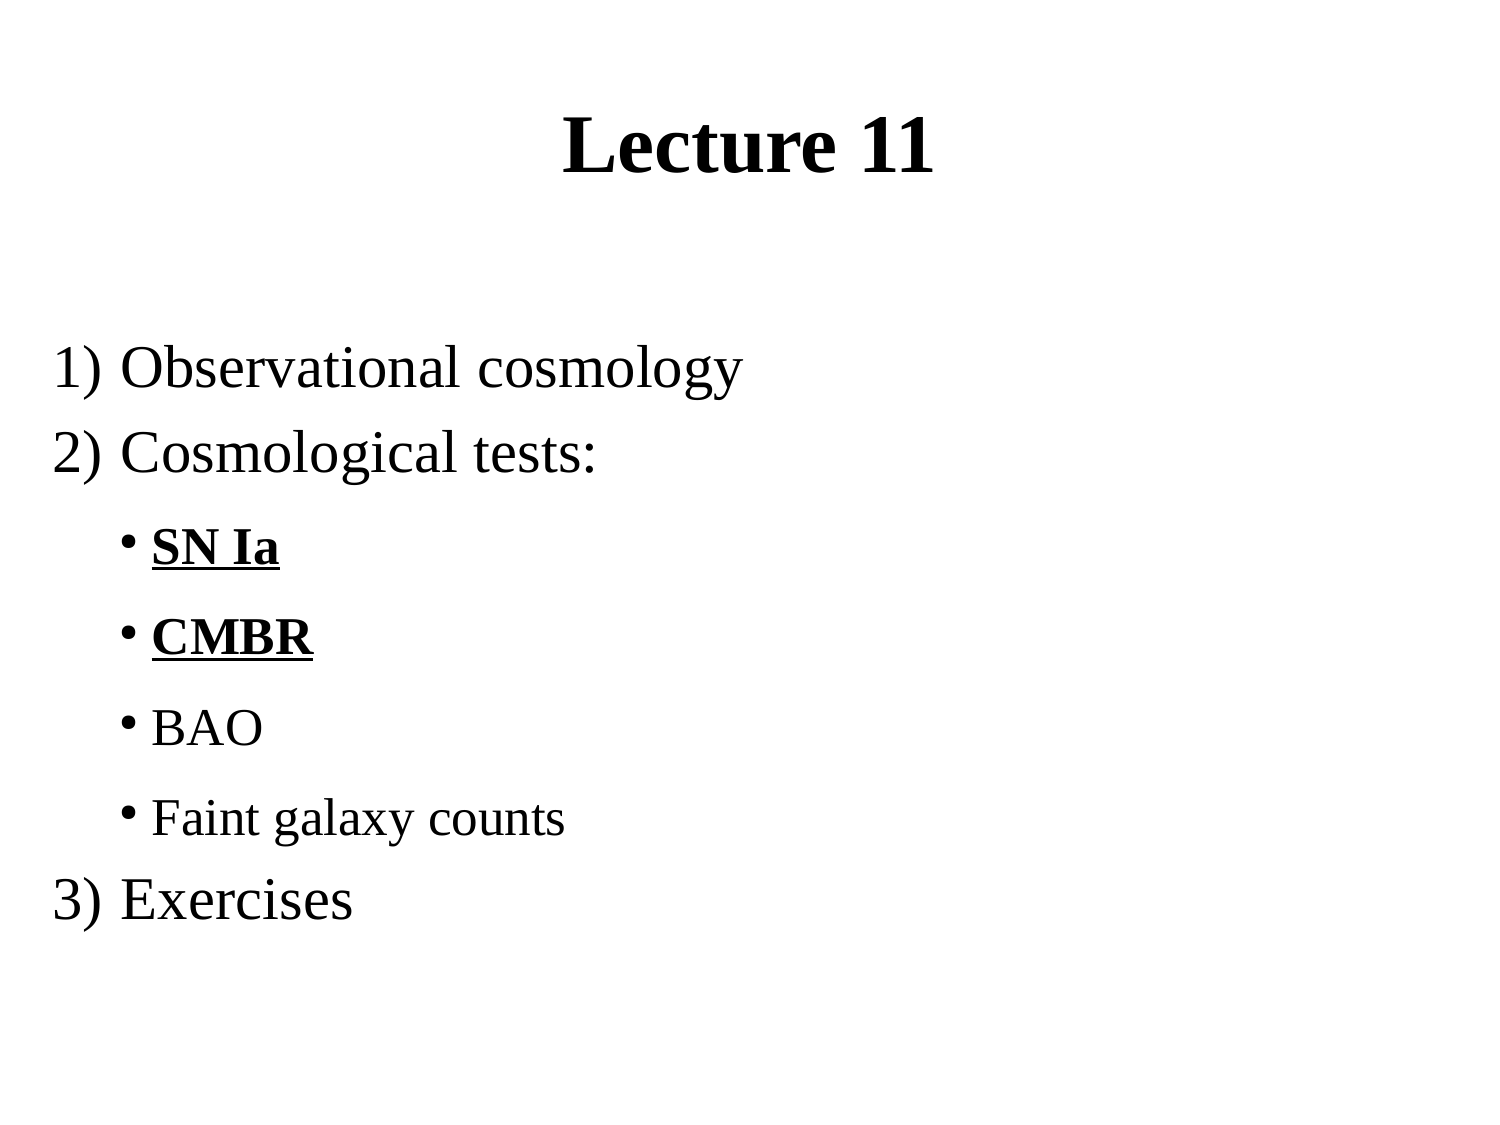

Lecture 11
# Observational cosmology
Cosmological tests:
SN Ia
CMBR
BAO
Faint galaxy counts
Exercises